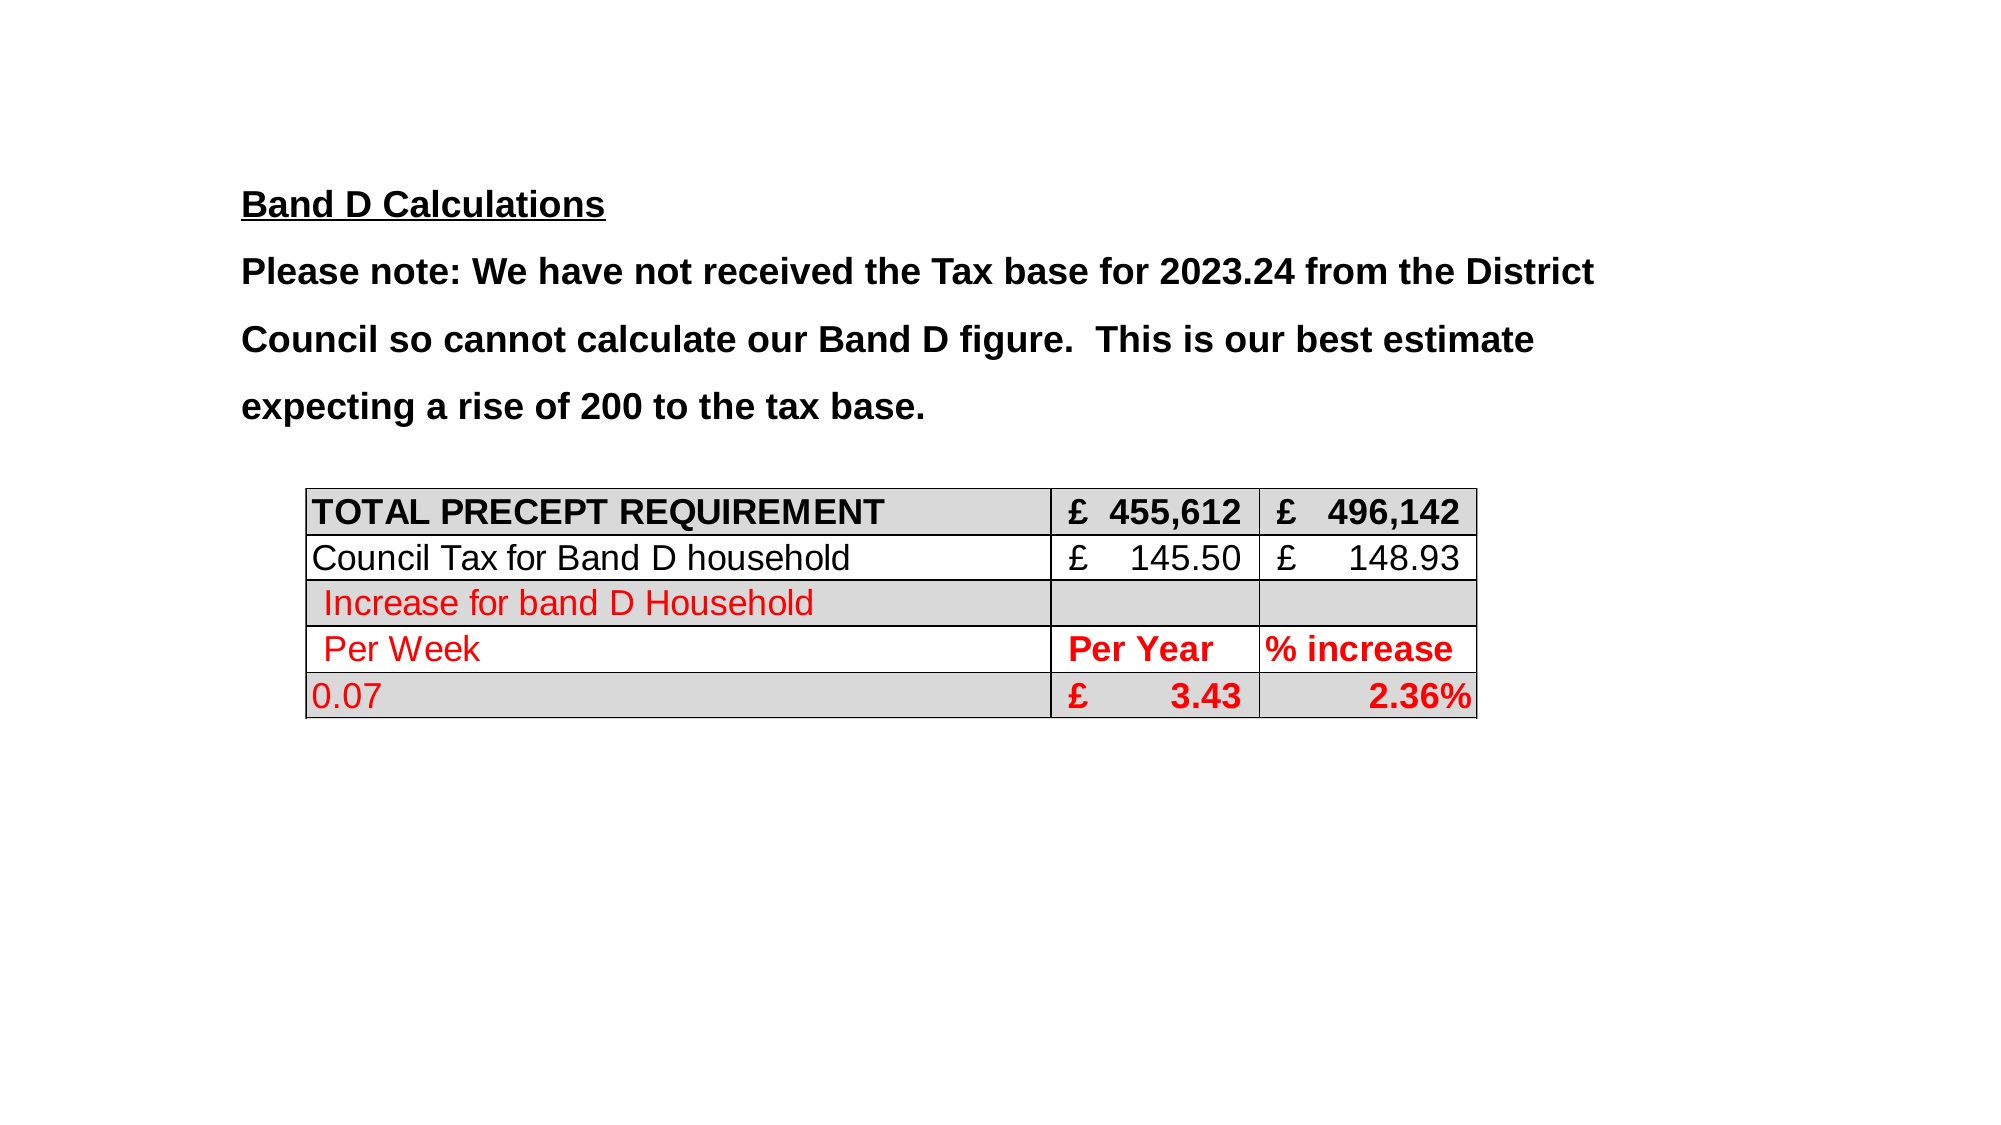

Band D Calculations
Please note: We have not received the Tax base for 2023.24 from the District Council so cannot calculate our Band D figure. This is our best estimate expecting a rise of 200 to the tax base.